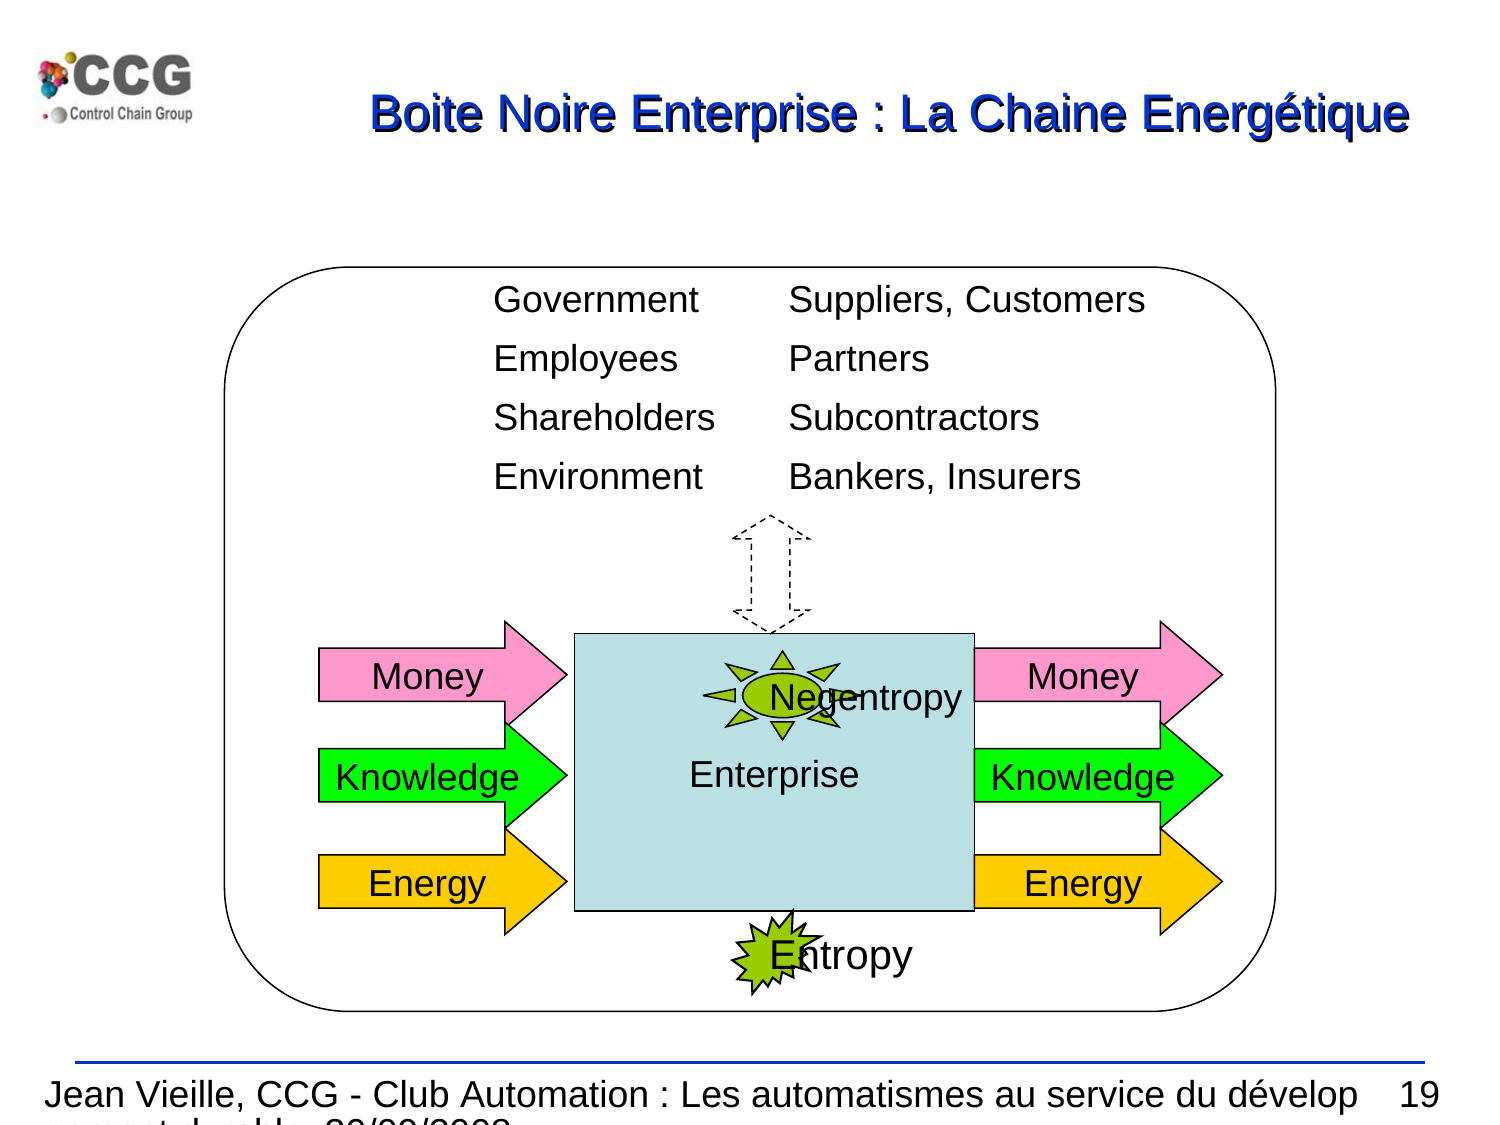

# Boite Noire Enterprise : La Chaine Energétique
Government
Suppliers, Customers
Employees
Partners
Shareholders
Subcontractors
Environment
Bankers, Insurers
Money
Money
Enterprise
Negentropy
Knowledge
Knowledge
Energy
Energy
Entropy
Jean Vieille, CCG - Club Automation : Les automatismes au service du développement durable  30/09/2008
19